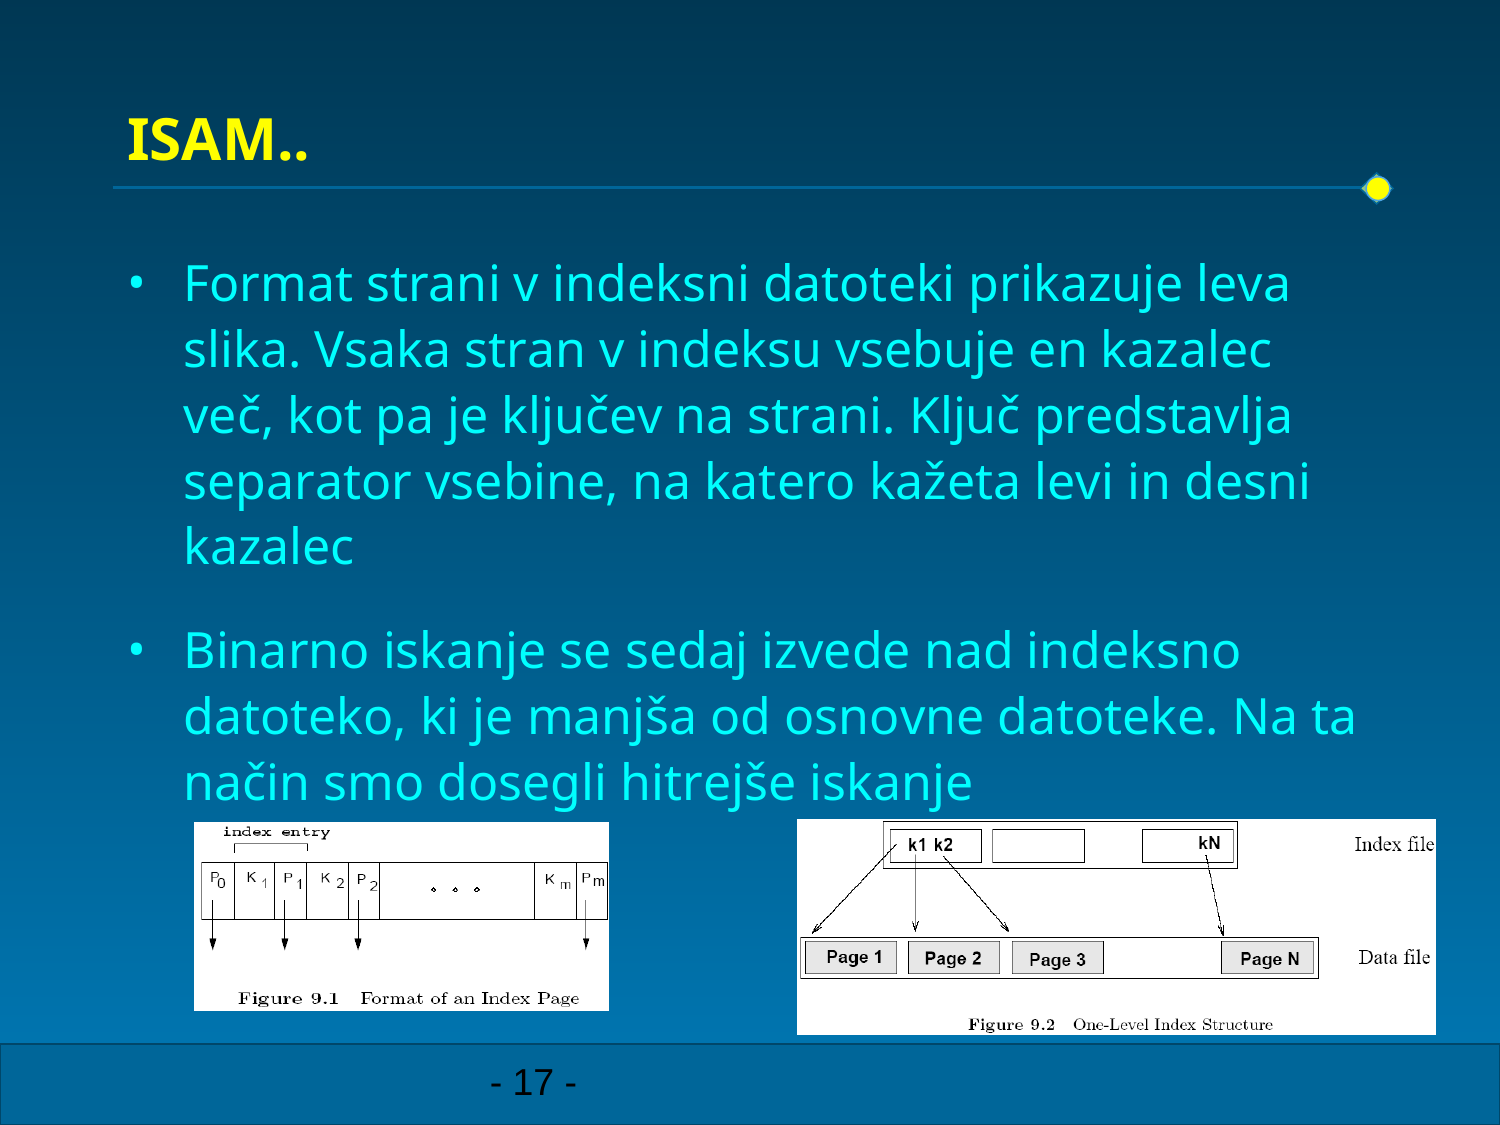

# ISAM..
Format strani v indeksni datoteki prikazuje leva slika. Vsaka stran v indeksu vsebuje en kazalec več, kot pa je ključev na strani. Ključ predstavlja separator vsebine, na katero kažeta levi in desni kazalec
Binarno iskanje se sedaj izvede nad indeksno datoteko, ki je manjša od osnovne datoteke. Na ta način smo dosegli hitrejše iskanje